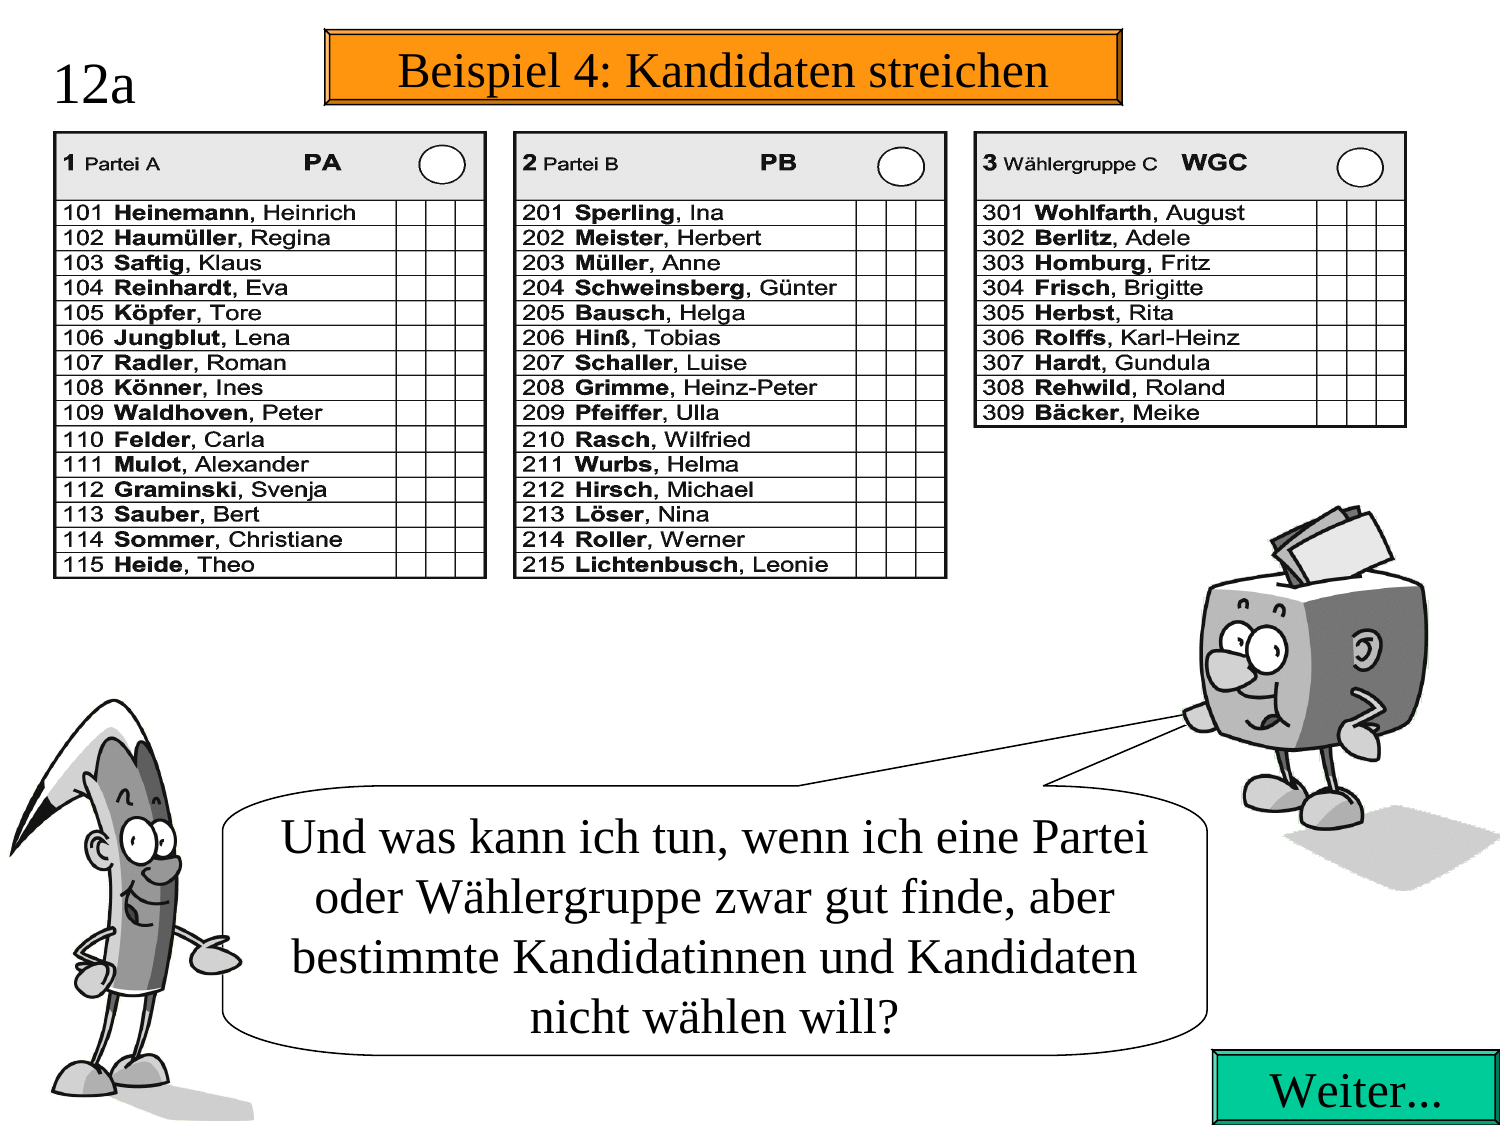

Beispiel 4: Kandidaten streichen
12a
Und was kann ich tun, wenn ich eine Partei oder Wählergruppe zwar gut finde, aber bestimmte Kandidatinnen und Kandidaten nicht wählen will?
Weiter...